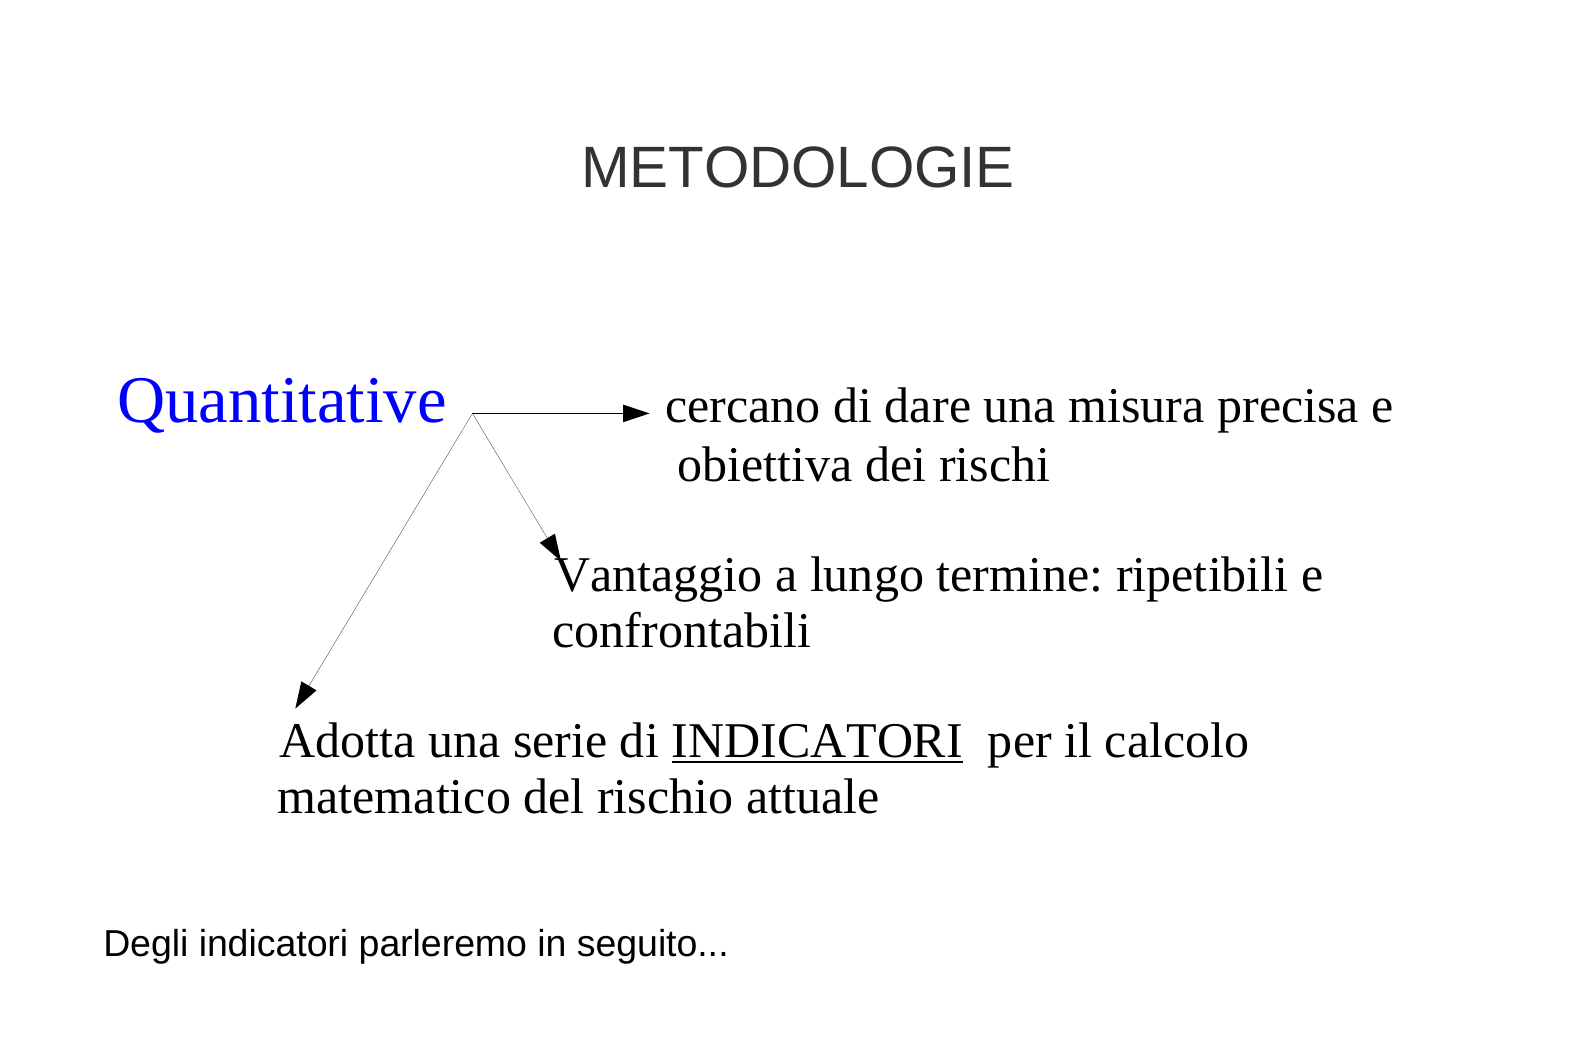

METODOLOGIE
# Quantitative cercano di dare una misura precisa e obiettiva dei rischi
 Vantaggio a lungo termine: ripetibili e confrontabili
 Adotta una serie di INDICATORI per il calcolo matematico del rischio attuale
Degli indicatori parleremo in seguito...